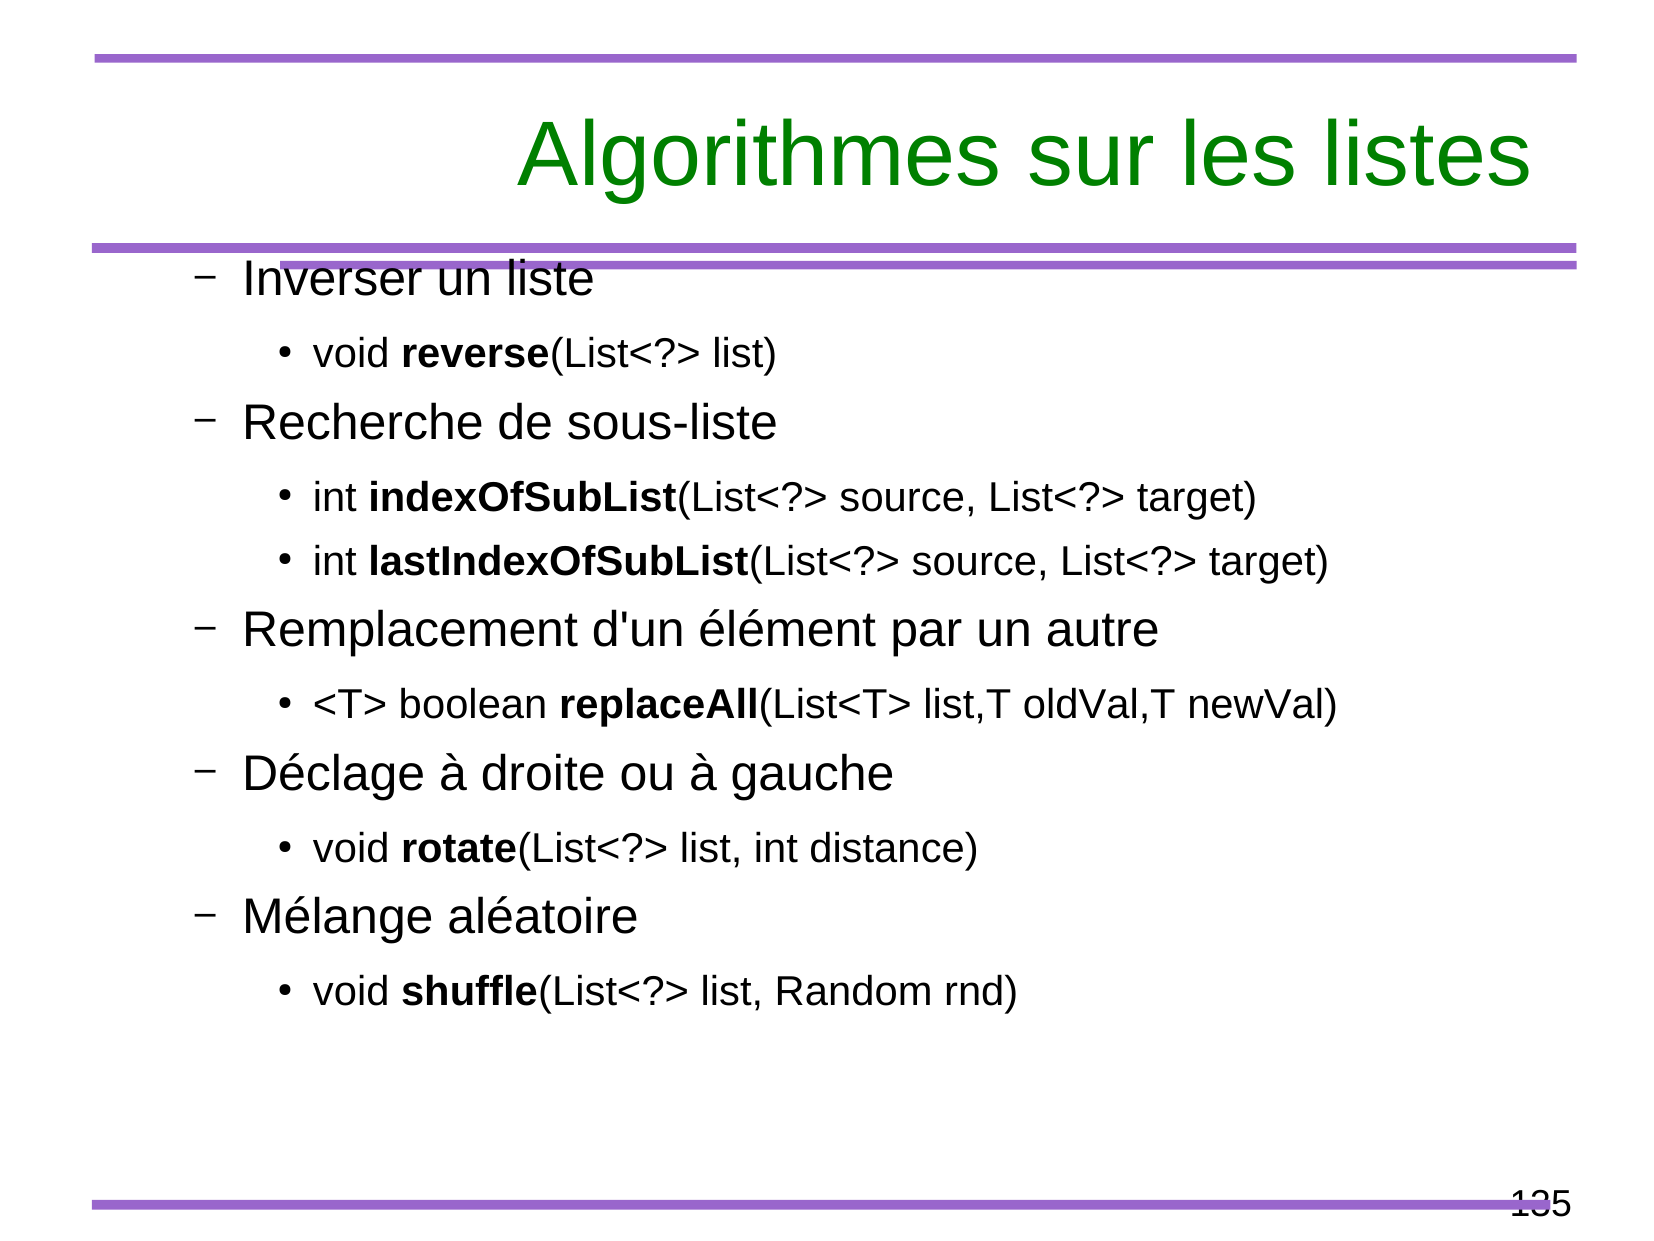

# Algorithmes sur les listes
Inverser un liste
void reverse(List<?> list)
Recherche de sous-liste
int indexOfSubList(List<?> source, List<?> target)
int lastIndexOfSubList(List<?> source, List<?> target)
Remplacement d'un élément par un autre
<T> boolean replaceAll(List<T> list,T oldVal,T newVal)
Déclage à droite ou à gauche
void rotate(List<?> list, int distance)
Mélange aléatoire
void shuffle(List<?> list, Random rnd)